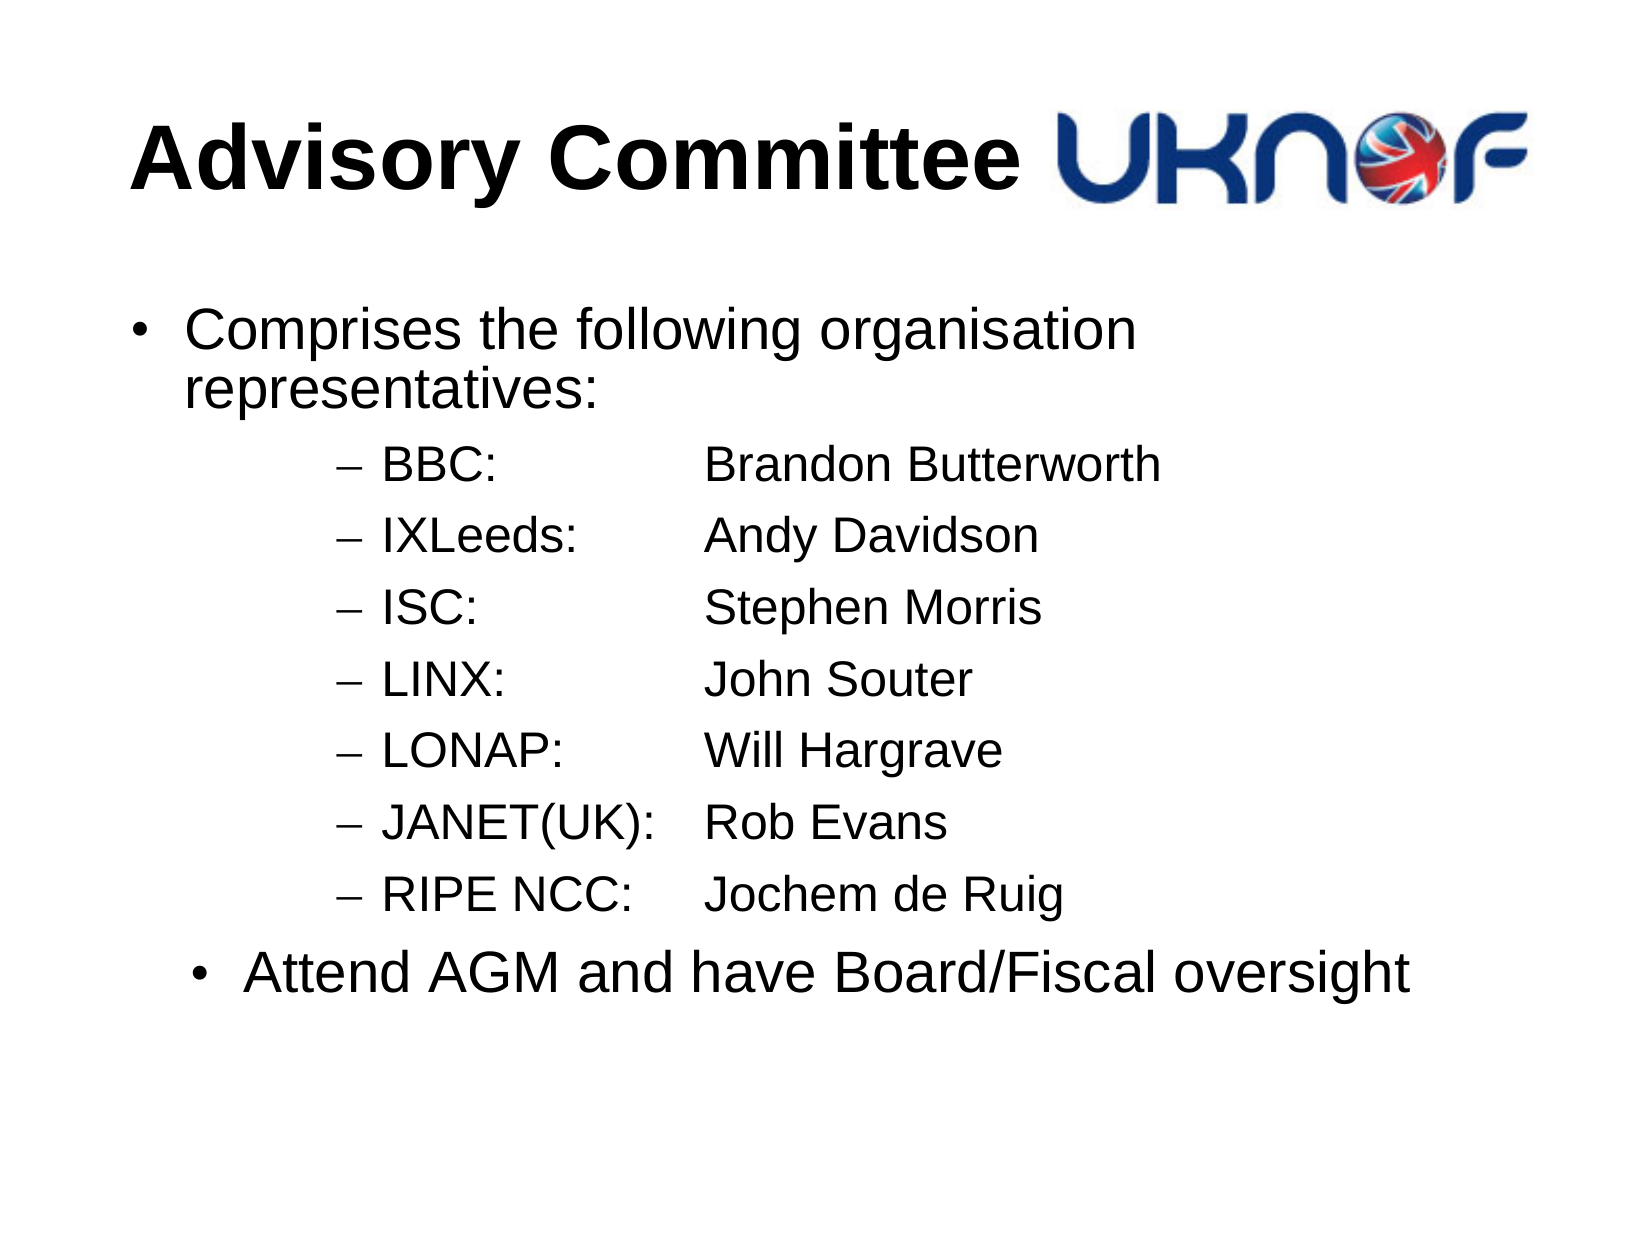

# Advisory Committee
Comprises the following organisation representatives:
BBC:			Brandon Butterworth
IXLeeds:		Andy Davidson
ISC:				Stephen Morris
LINX:			John Souter
LONAP:		Will Hargrave
JANET(UK):	Rob Evans
RIPE NCC:	Jochem de Ruig
Attend AGM and have Board/Fiscal oversight